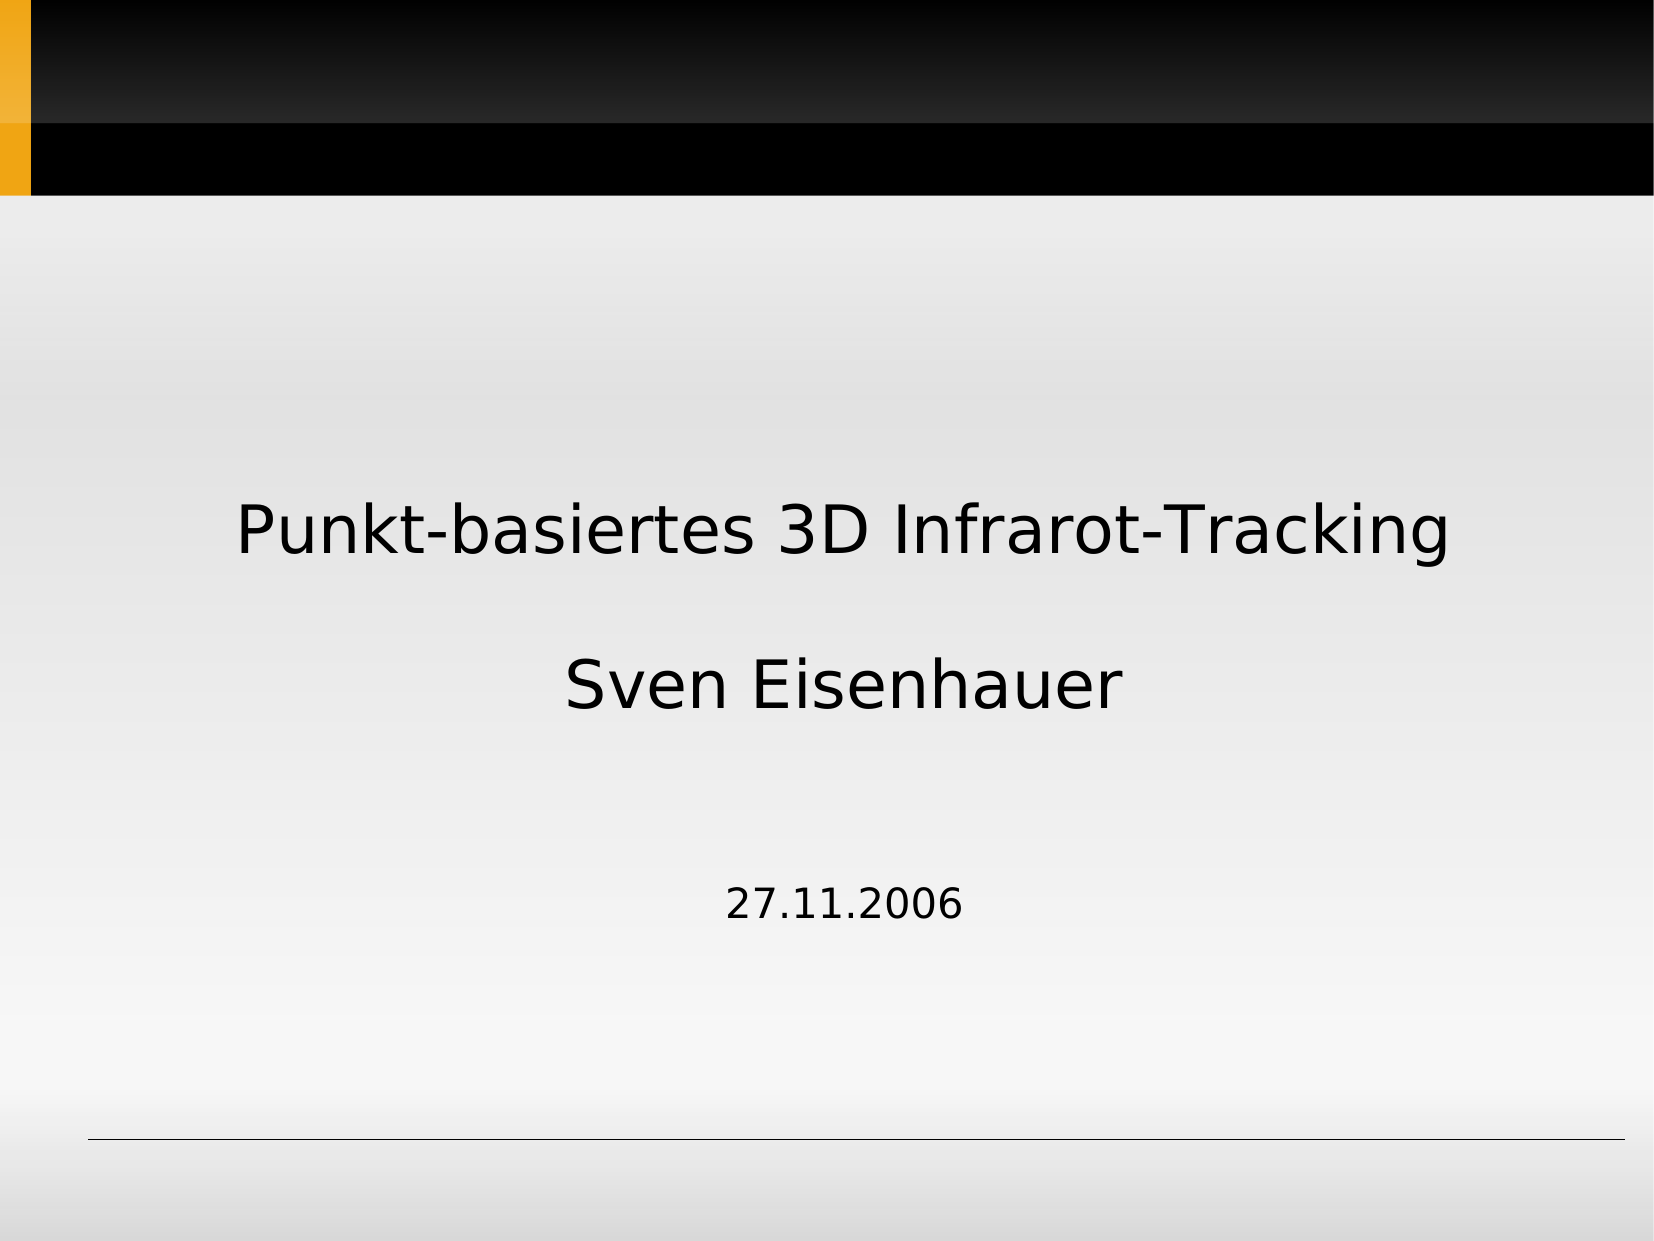

# Punkt-basiertes 3D Infrarot-Tracking
Sven Eisenhauer
27.11.2006